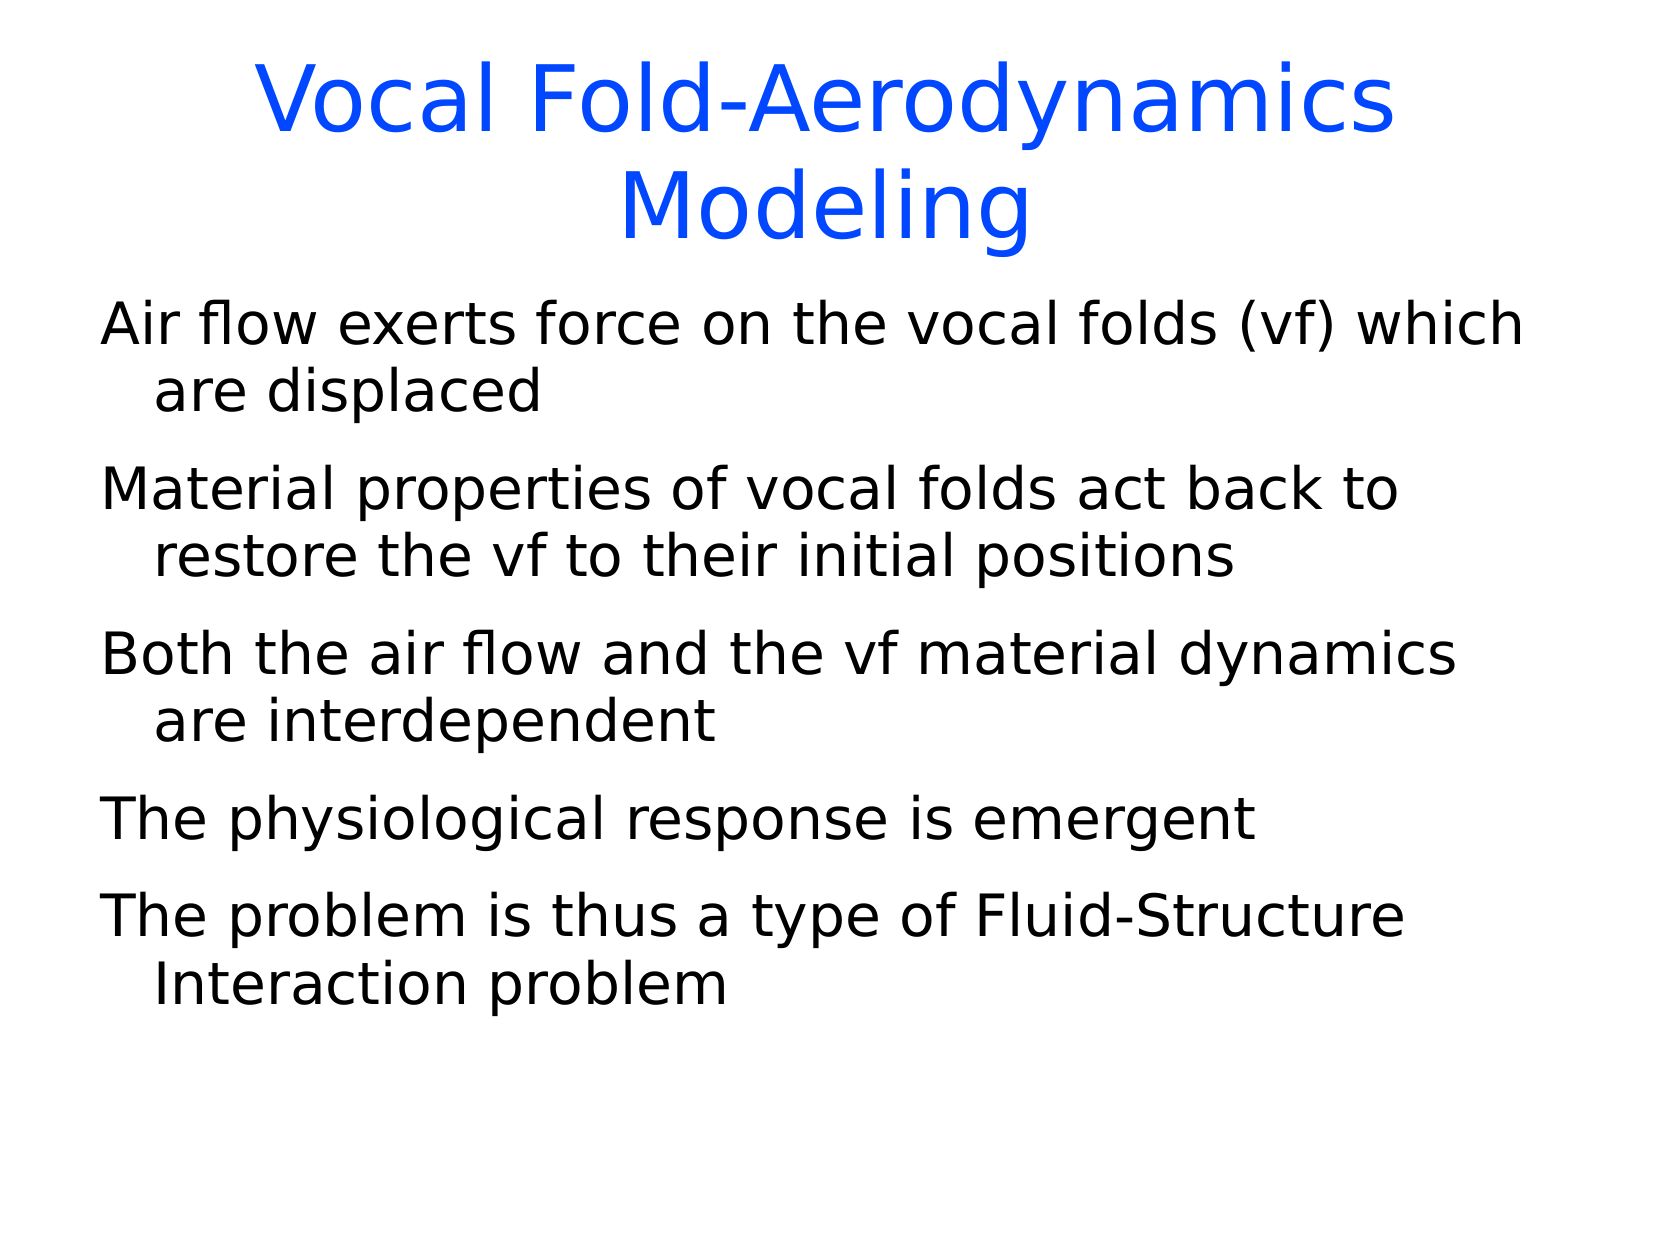

# Vocal Fold-Aerodynamics Modeling
Air flow exerts force on the vocal folds (vf) which are displaced
Material properties of vocal folds act back to restore the vf to their initial positions
Both the air flow and the vf material dynamics are interdependent
The physiological response is emergent
The problem is thus a type of Fluid-Structure Interaction problem